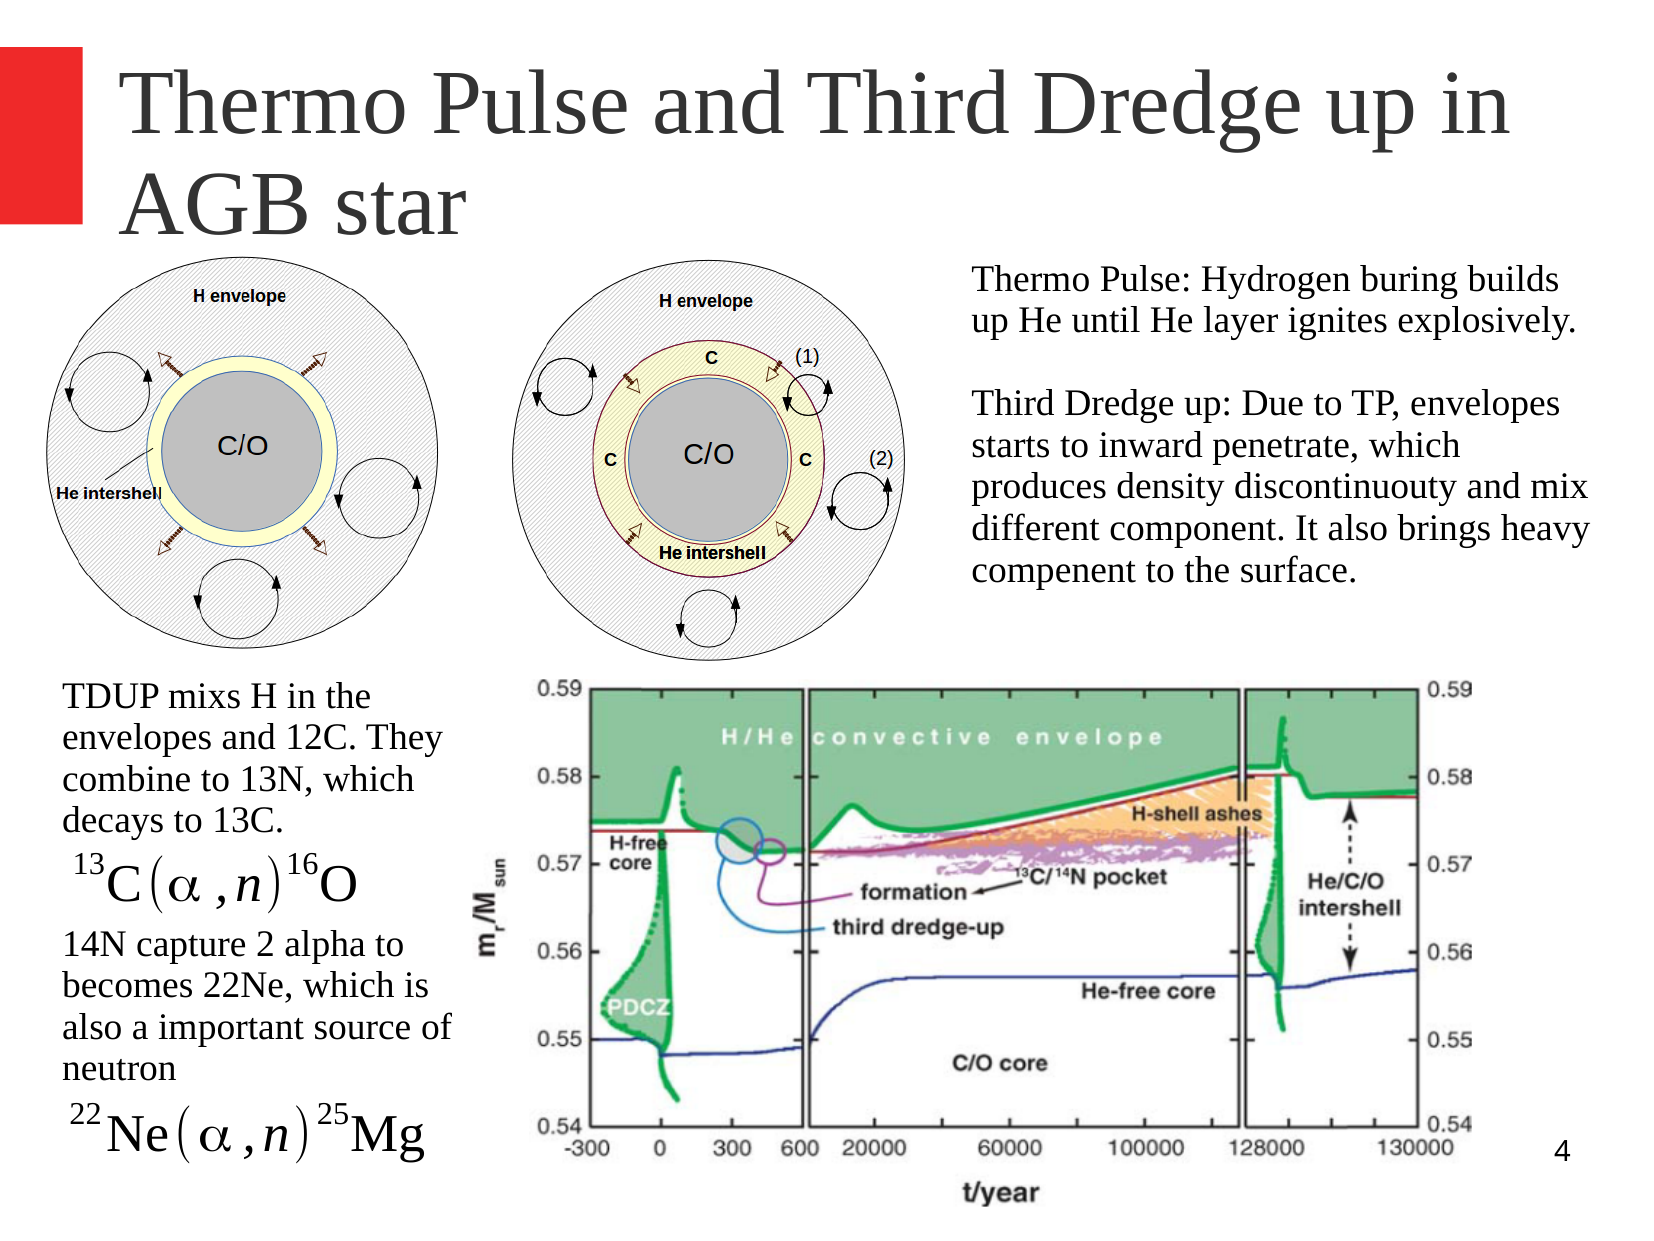

# Thermo Pulse and Third Dredge up in AGB star
Thermo Pulse: Hydrogen buring builds up He until He layer ignites explosively.
Third Dredge up: Due to TP, envelopes starts to inward penetrate, which produces density discontinuouty and mix different component. It also brings heavy compenent to the surface.
TDUP mixs H in the envelopes and 12C. They combine to 13N, which decays to 13C.
14N capture 2 alpha to becomes 22Ne, which is also a important source of neutron
4